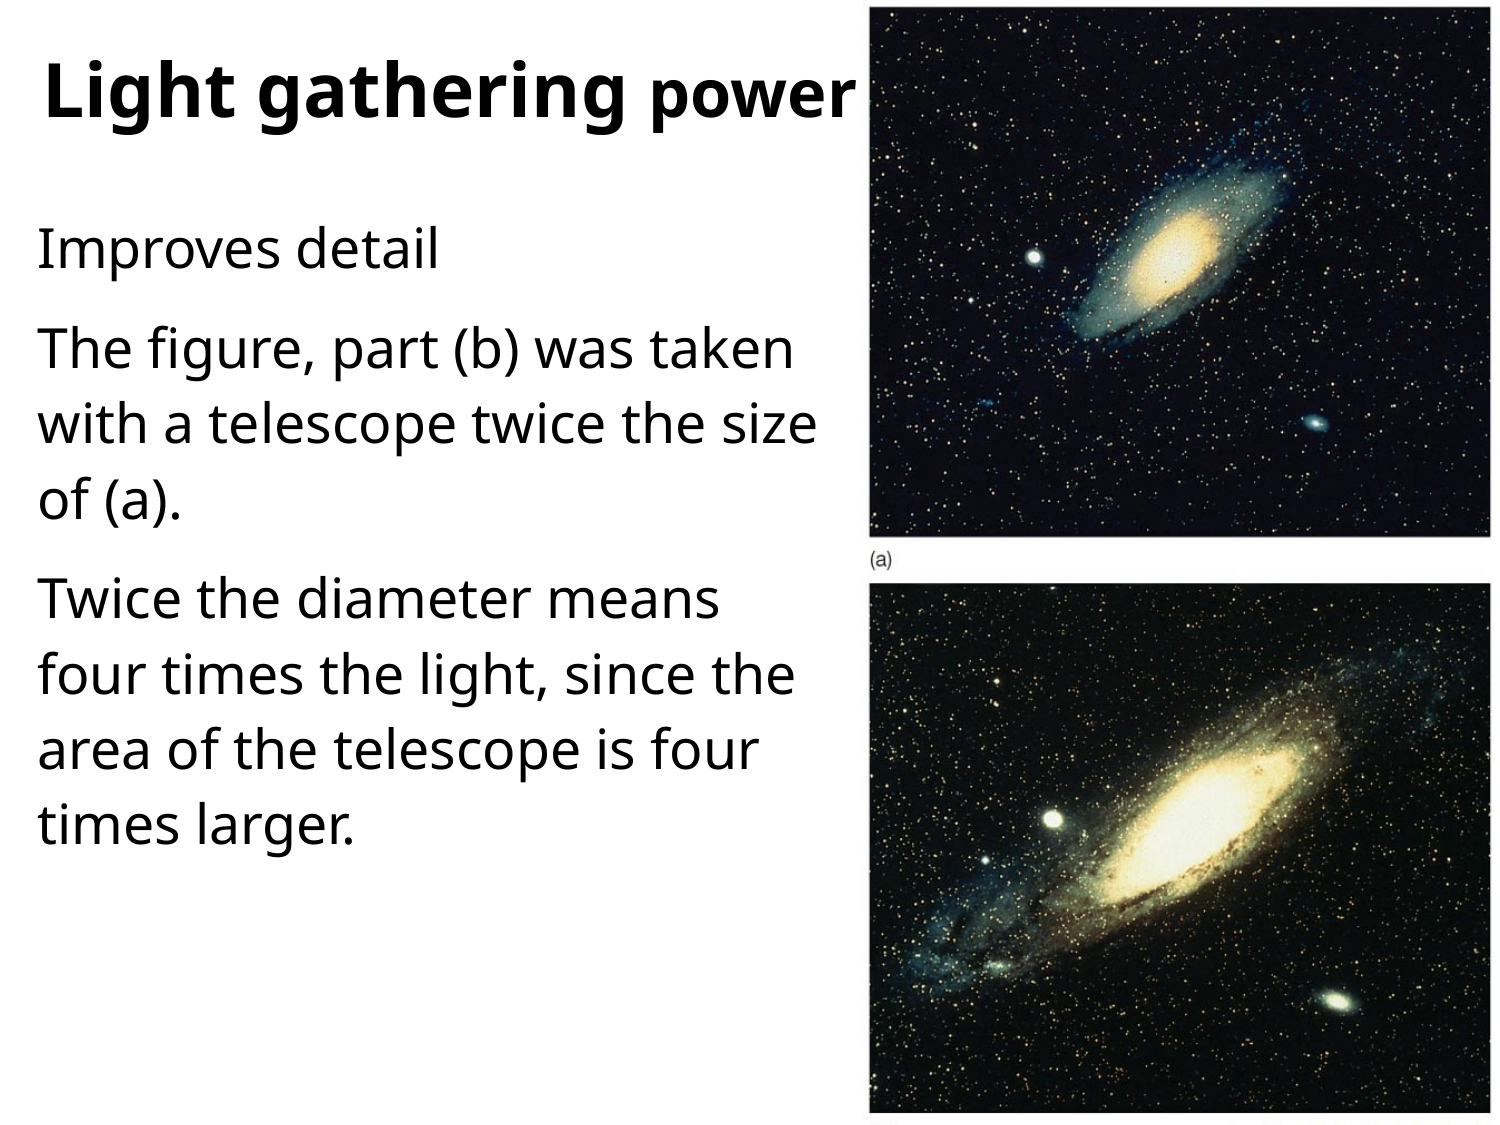

# Light gathering power
Improves detail
The figure, part (b) was taken with a telescope twice the size of (a).
Twice the diameter means four times the light, since the area of the telescope is four times larger.